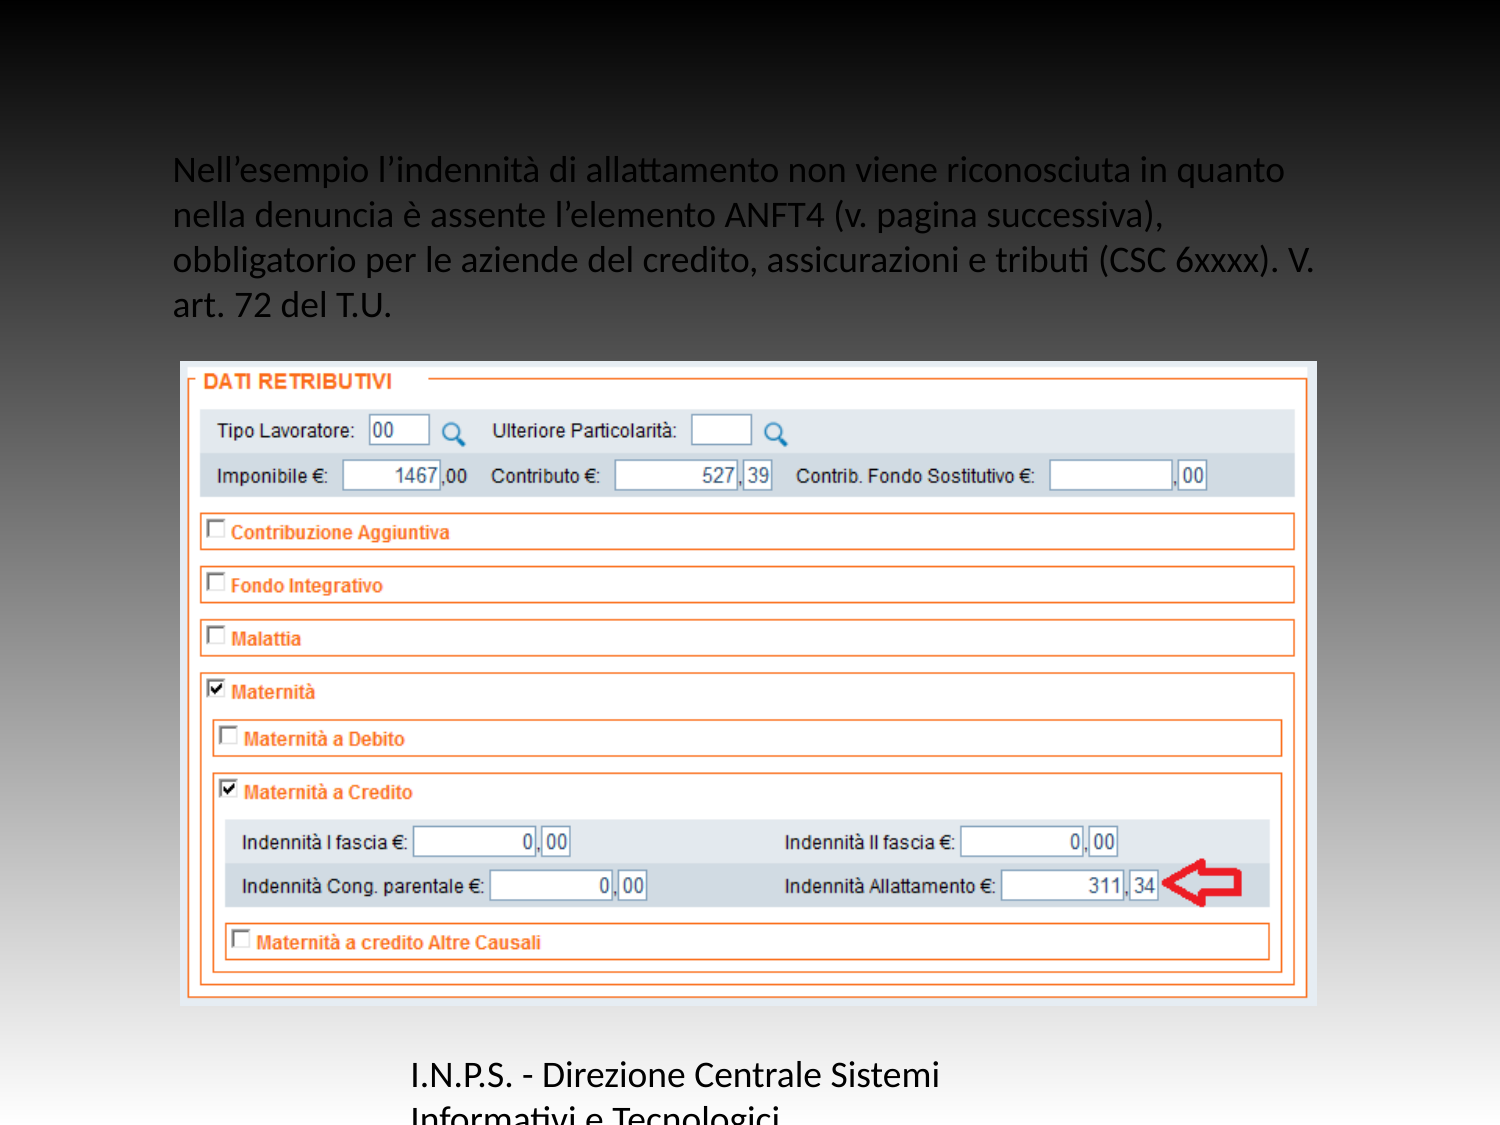

Nell’esempio l’indennità di allattamento non viene riconosciuta in quanto nella denuncia è assente l’elemento ANFT4 (v. pagina successiva), obbligatorio per le aziende del credito, assicurazioni e tributi (CSC 6xxxx). V. art. 72 del T.U.
I.N.P.S. - Direzione Centrale Sistemi Informativi e Tecnologici